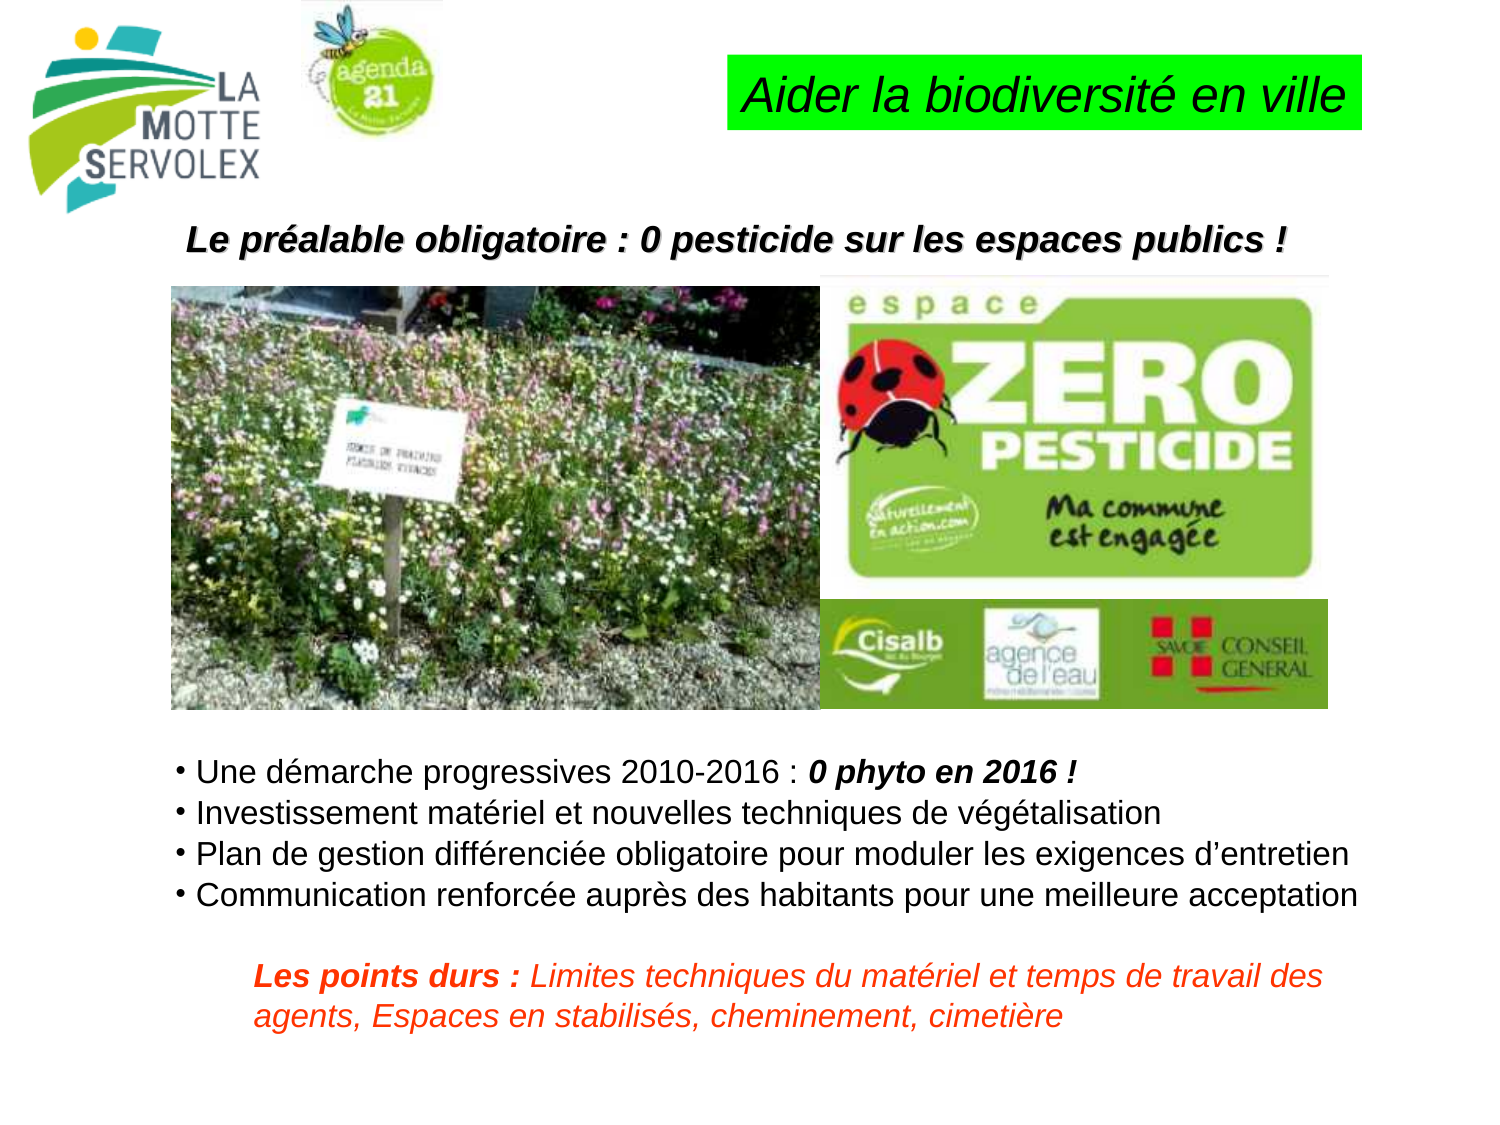

Aider la biodiversité en ville
Le préalable obligatoire : 0 pesticide sur les espaces publics !
 Une démarche progressives 2010-2016 : 0 phyto en 2016 !
 Investissement matériel et nouvelles techniques de végétalisation
 Plan de gestion différenciée obligatoire pour moduler les exigences d’entretien
 Communication renforcée auprès des habitants pour une meilleure acceptation
Les points durs : Limites techniques du matériel et temps de travail des agents, Espaces en stabilisés, cheminement, cimetière